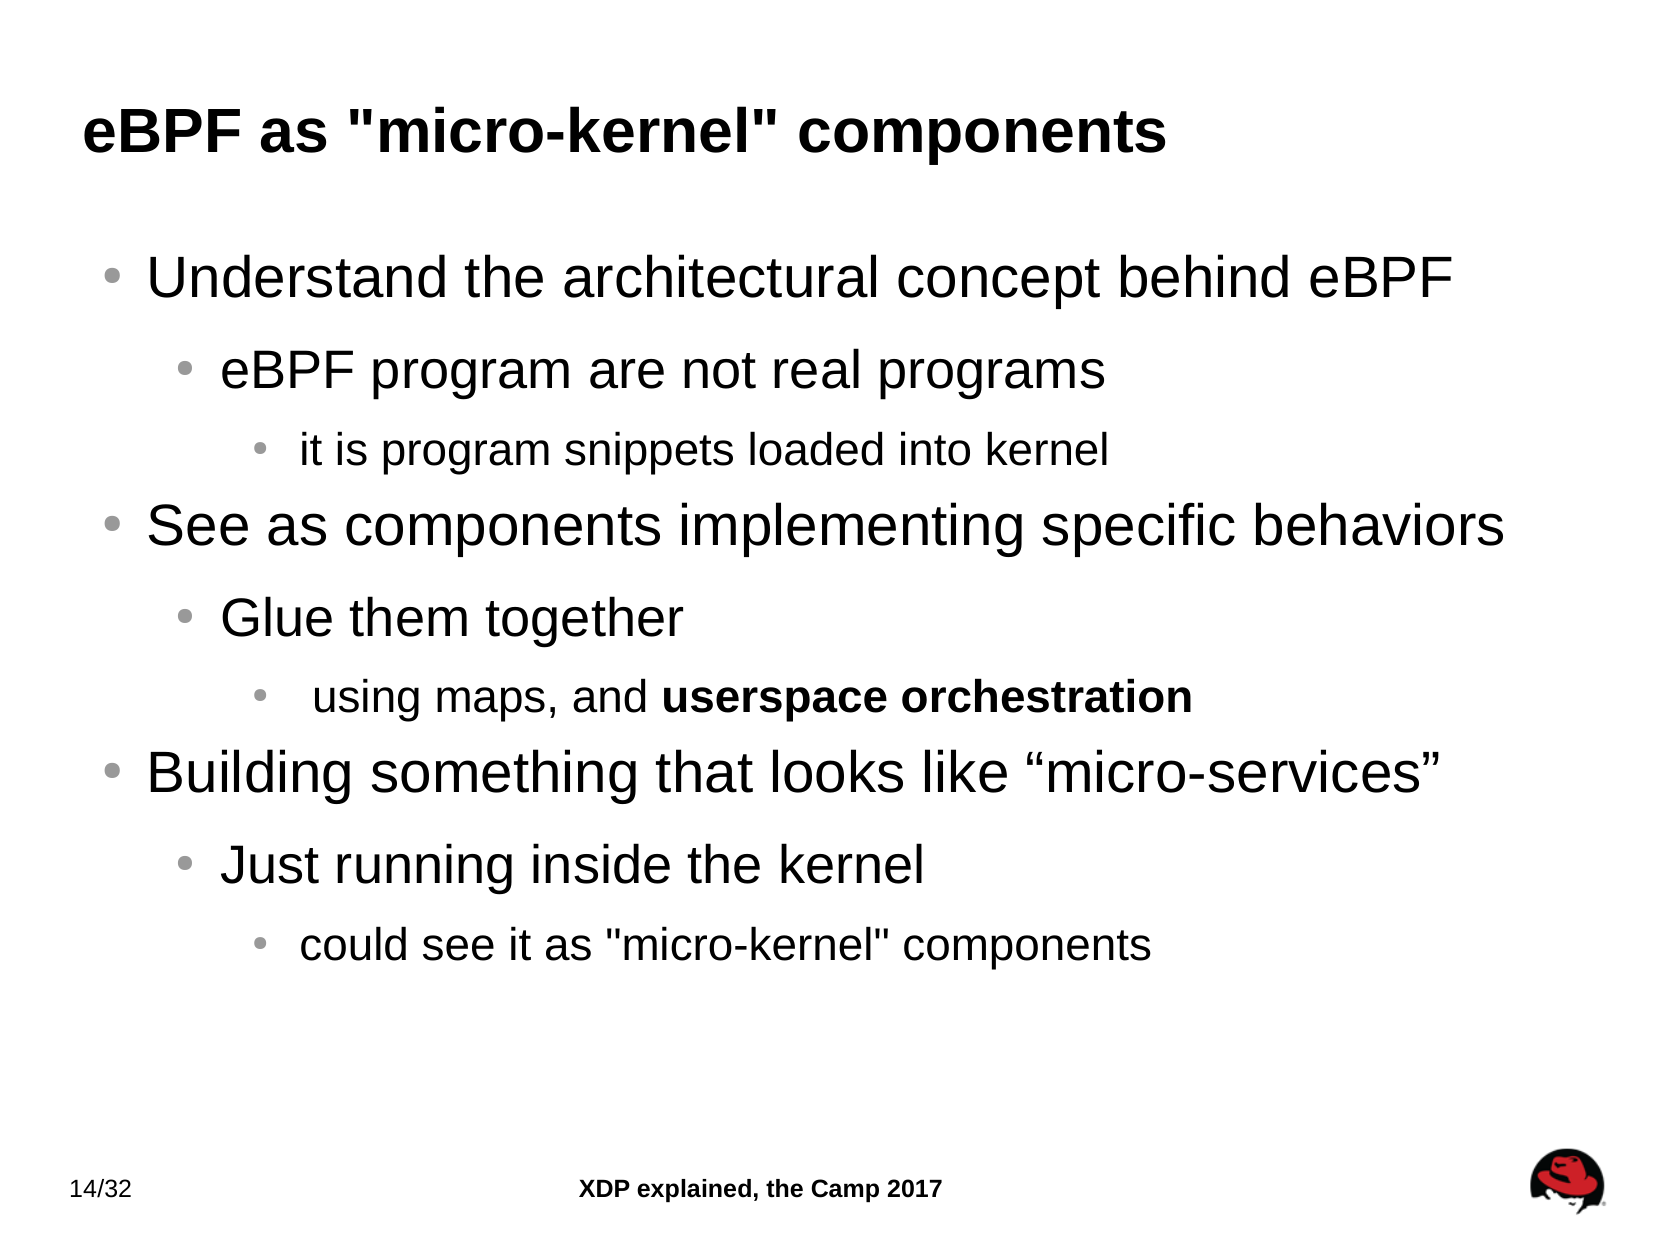

# eBPF as "micro-kernel" components
Understand the architectural concept behind eBPF
eBPF program are not real programs
it is program snippets loaded into kernel
See as components implementing specific behaviors
Glue them together
 using maps, and userspace orchestration
Building something that looks like “micro-services”
Just running inside the kernel
could see it as "micro-kernel" components